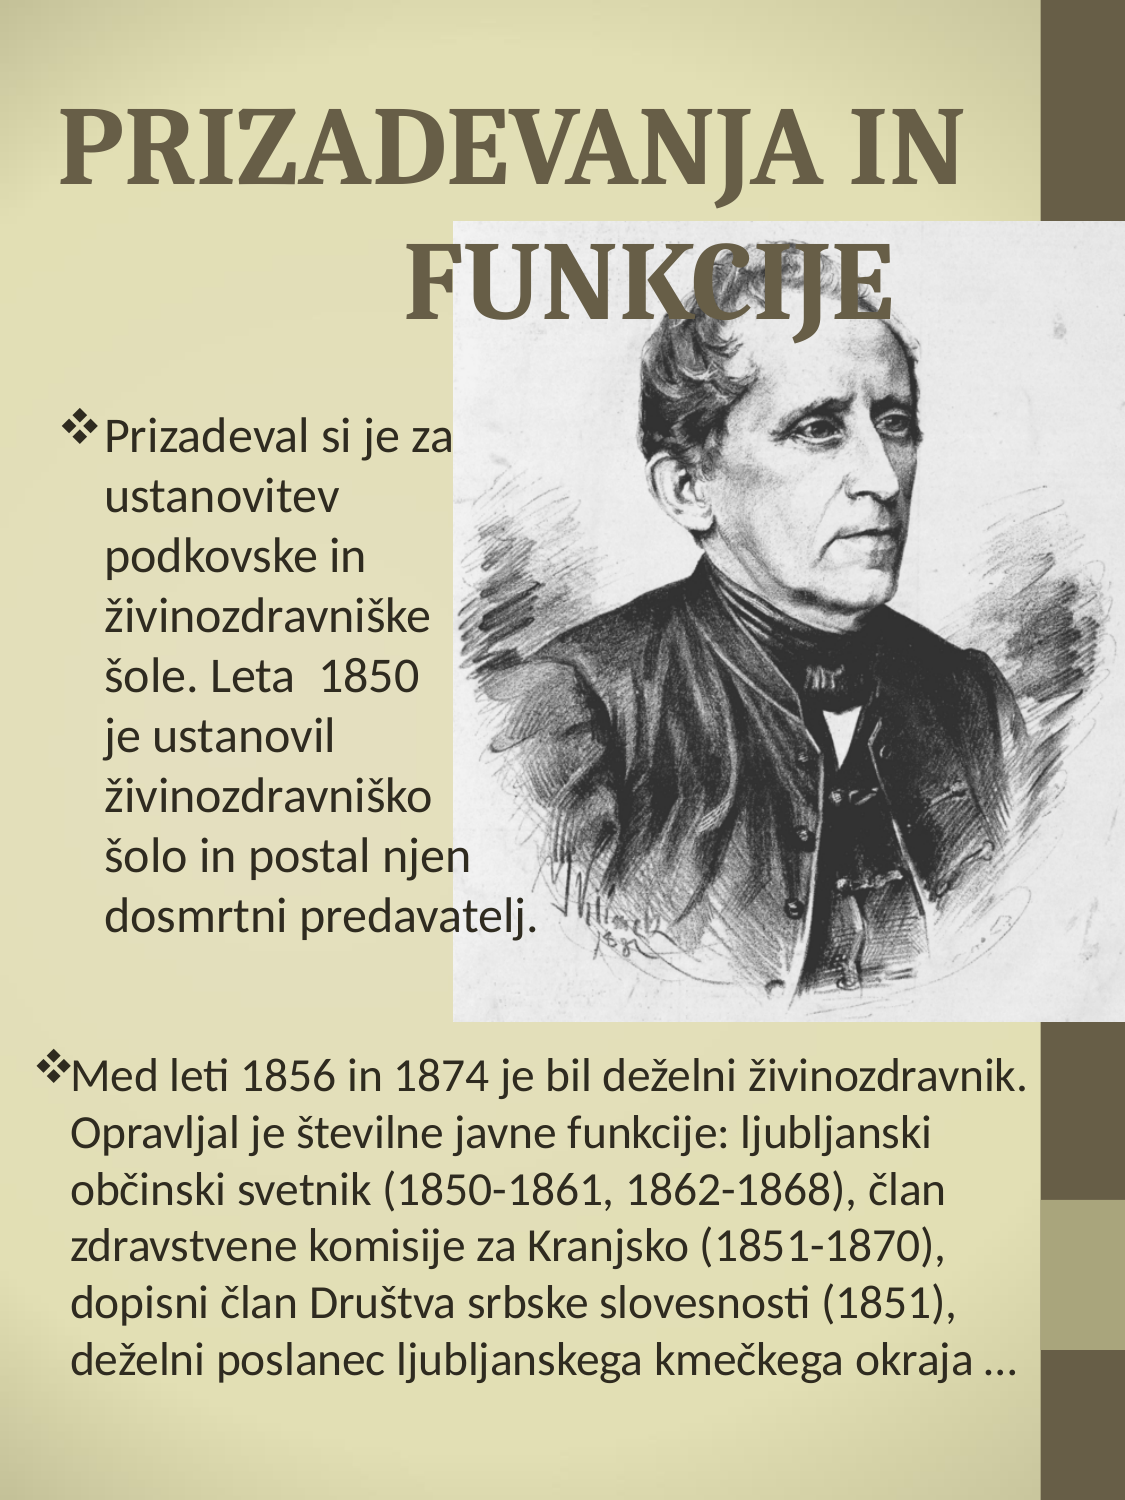

PRIZADEVANJA IN FUNKCIJE
Prizadeval si je za ustanovitev podkovske in živinozdravniške šole. Leta 1850 je ustanovil živinozdravniško šolo in postal njen dosmrtni predavatelj.
# Med leti 1856 in 1874 je bil deželni živinozdravnik. Opravljal je številne javne funkcije: ljubljanski občinski svetnik (1850-1861, 1862-1868), član zdravstvene komisije za Kranjsko (1851-1870), dopisni član Društva srbske slovesnosti (1851), deželni poslanec ljubljanskega kmečkega okraja …